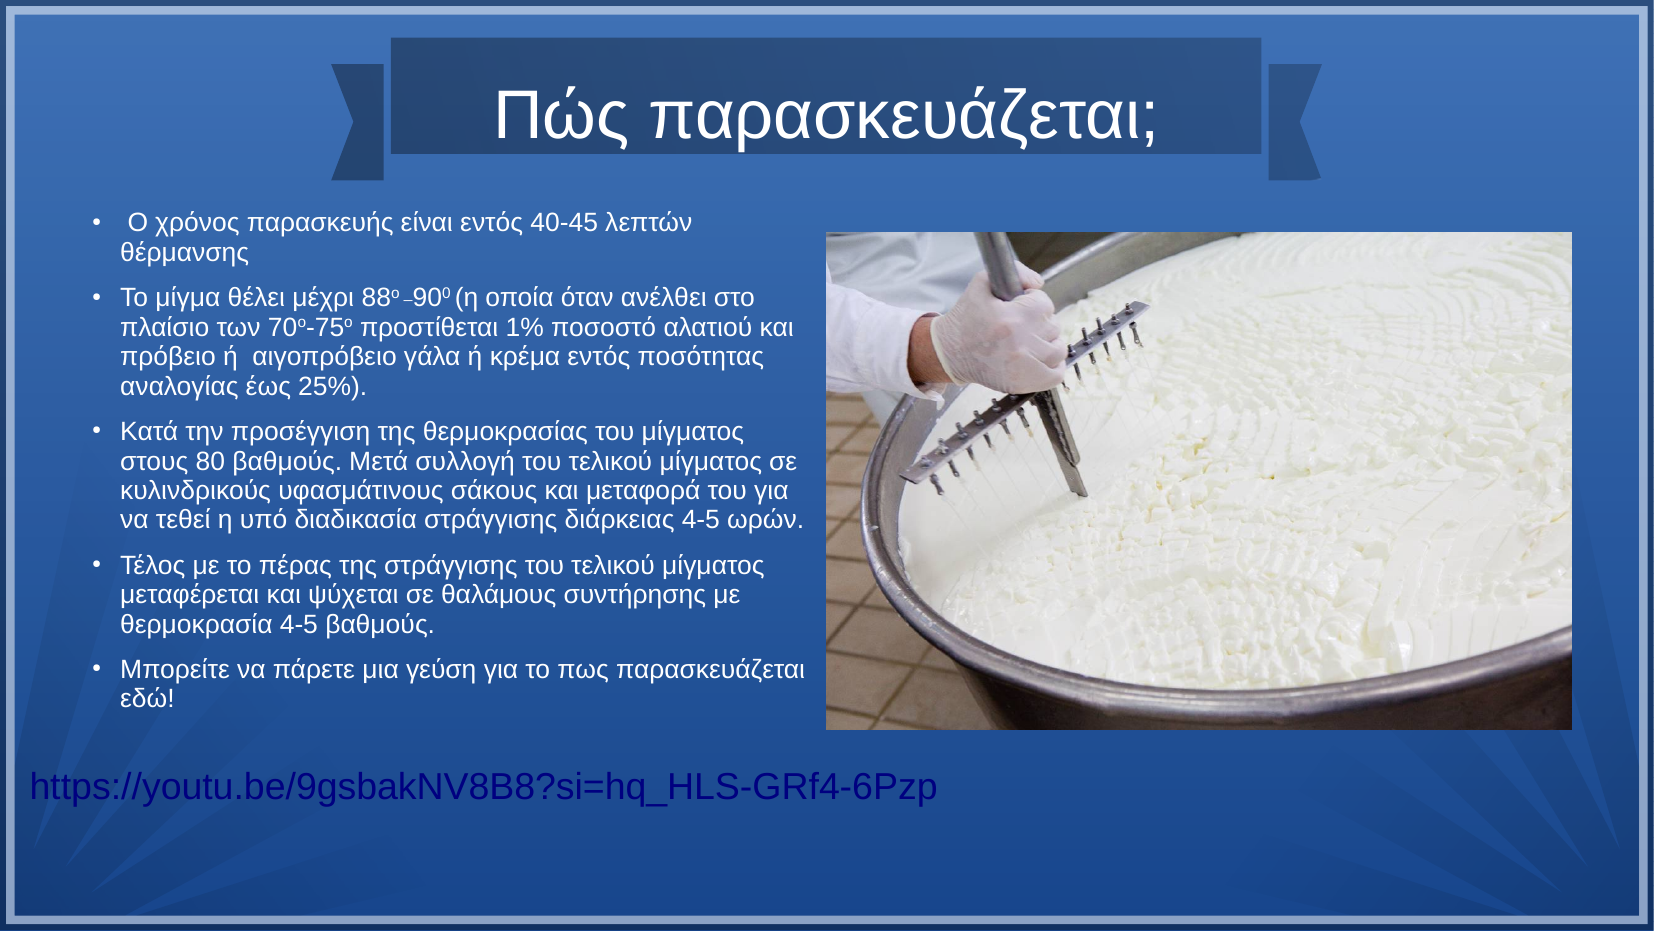

# Πώς παρασκευάζεται;
 Ο χρόνος παρασκευής είναι εντός 40-45 λεπτών θέρμανσης
Το μίγμα θέλει μέχρι 88ο _900 (η οποία όταν ανέλθει στο πλαίσιο των 70ο-75ο προστίθεται 1% ποσοστό αλατιού και πρόβειο ή αιγοπρόβειο γάλα ή κρέμα εντός ποσότητας αναλογίας έως 25%).
Κατά την προσέγγιση της θερμοκρασίας του μίγματος στους 80 βαθμούς. Μετά συλλογή του τελικού μίγματος σε κυλινδρικούς υφασμάτινους σάκους και μεταφορά του για να τεθεί η υπό διαδικασία στράγγισης διάρκειας 4-5 ωρών.
Τέλος με το πέρας της στράγγισης του τελικού μίγματος μεταφέρεται και ψύχεται σε θαλάμους συντήρησης με θερμοκρασία 4-5 βαθμούς.
Μπορείτε να πάρετε μια γεύση για το πως παρασκευάζεται εδώ!
https://youtu.be/9gsbakNV8B8?si=hq_HLS-GRf4-6Pzp